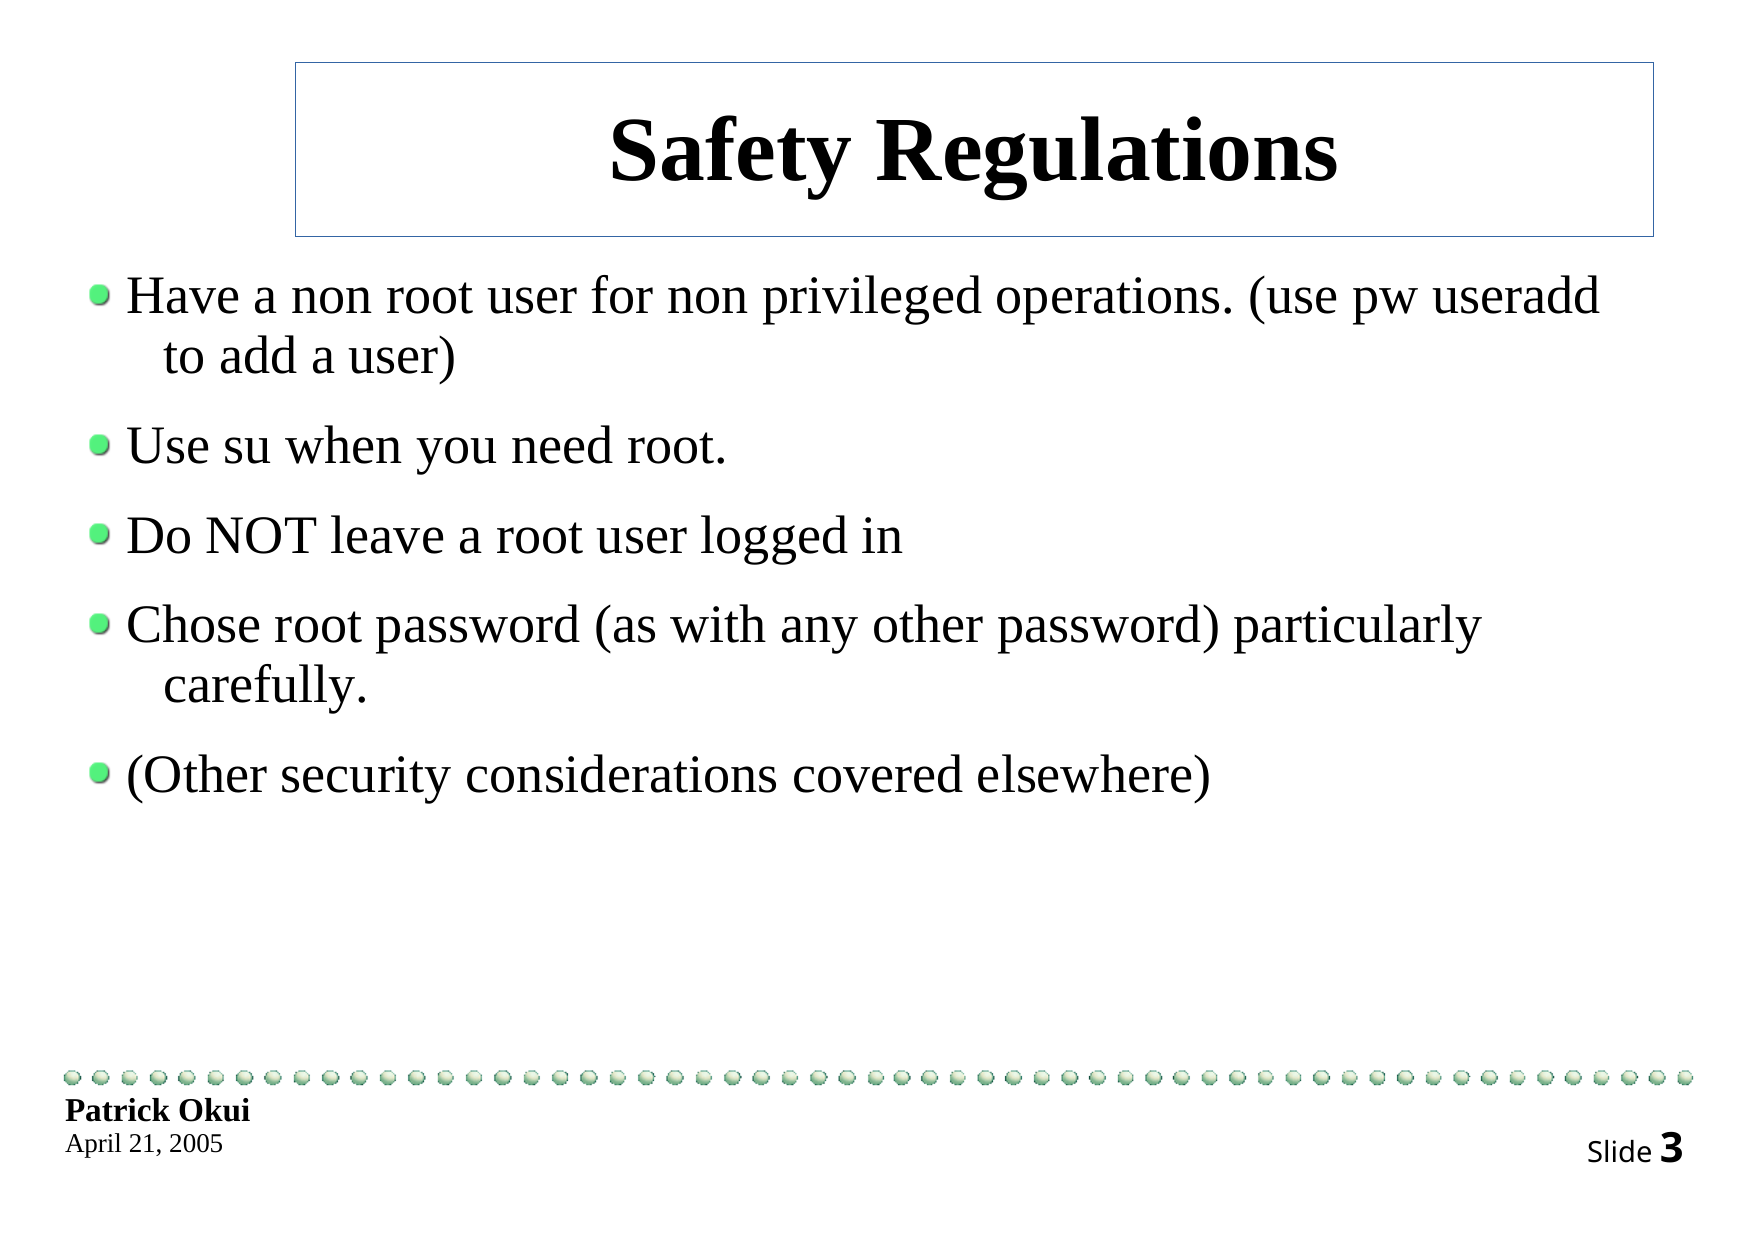

# Safety Regulations
Have a non root user for non privileged operations. (use pw useradd to add a user)
Use su when you need root.
Do NOT leave a root user logged in
Chose root password (as with any other password) particularly carefully.
(Other security considerations covered elsewhere)